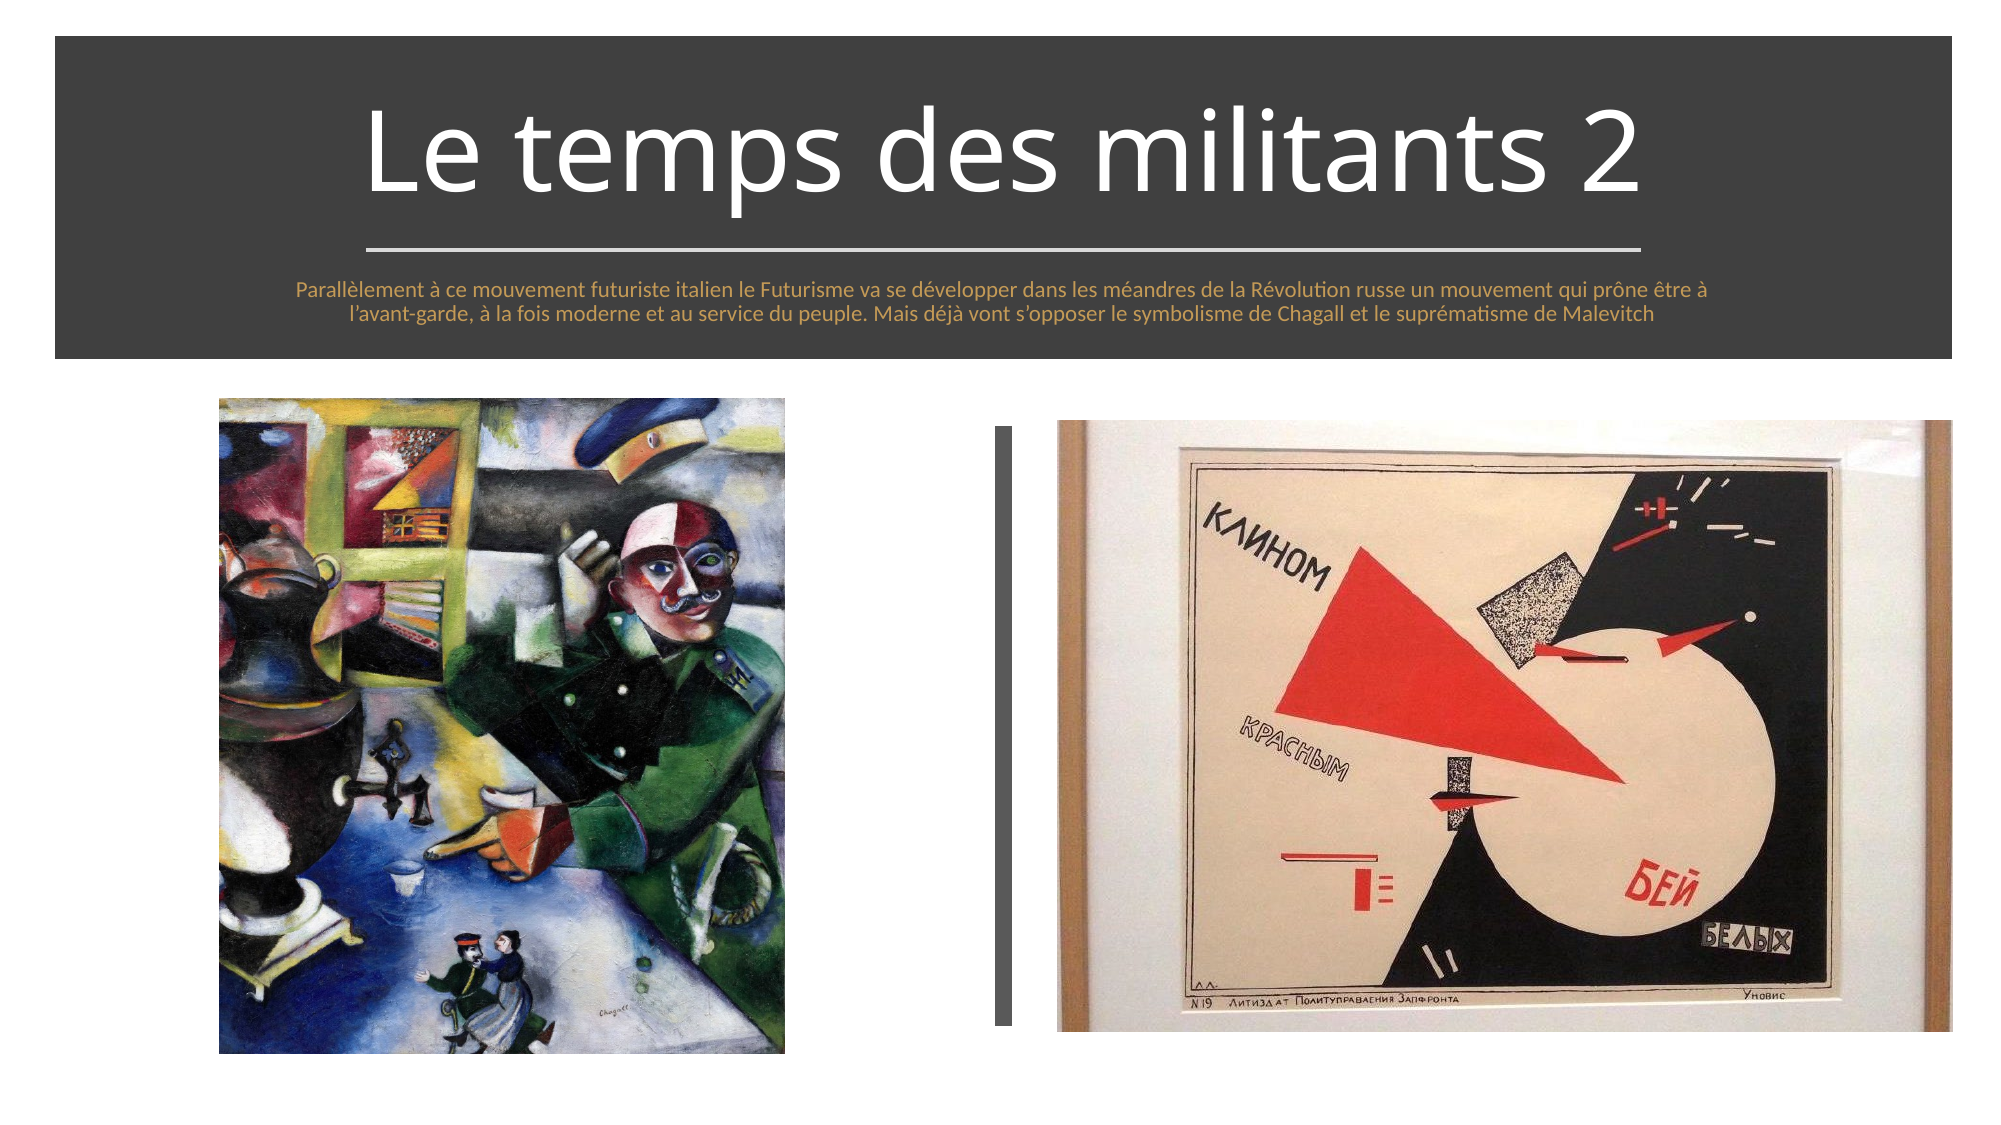

# Le temps des militants 2
Parallèlement à ce mouvement futuriste italien le Futurisme va se développer dans les méandres de la Révolution russe un mouvement qui prône être à l’avant-garde, à la fois moderne et au service du peuple. Mais déjà vont s’opposer le symbolisme de Chagall et le suprématisme de Malevitch